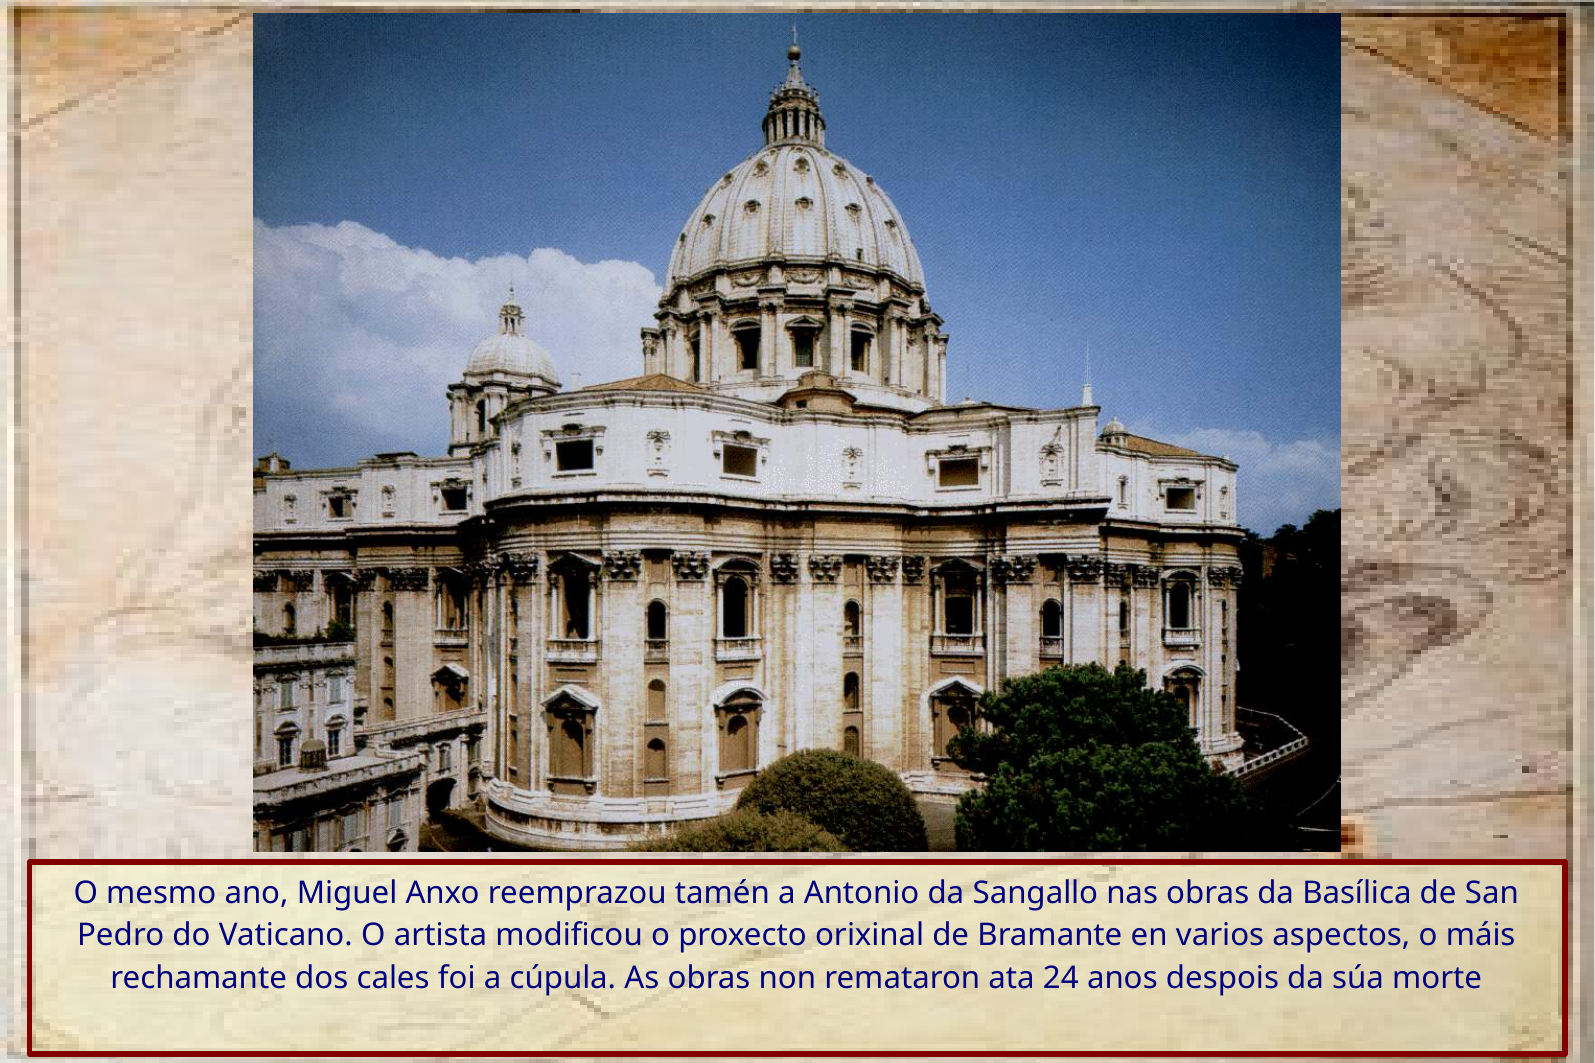

O mesmo ano, Miguel Anxo reemprazou tamén a Antonio da Sangallo nas obras da Basílica de San Pedro do Vaticano. O artista modificou o proxecto orixinal de Bramante en varios aspectos, o máis rechamante dos cales foi a cúpula. As obras non remataron ata 24 anos despois da súa morte